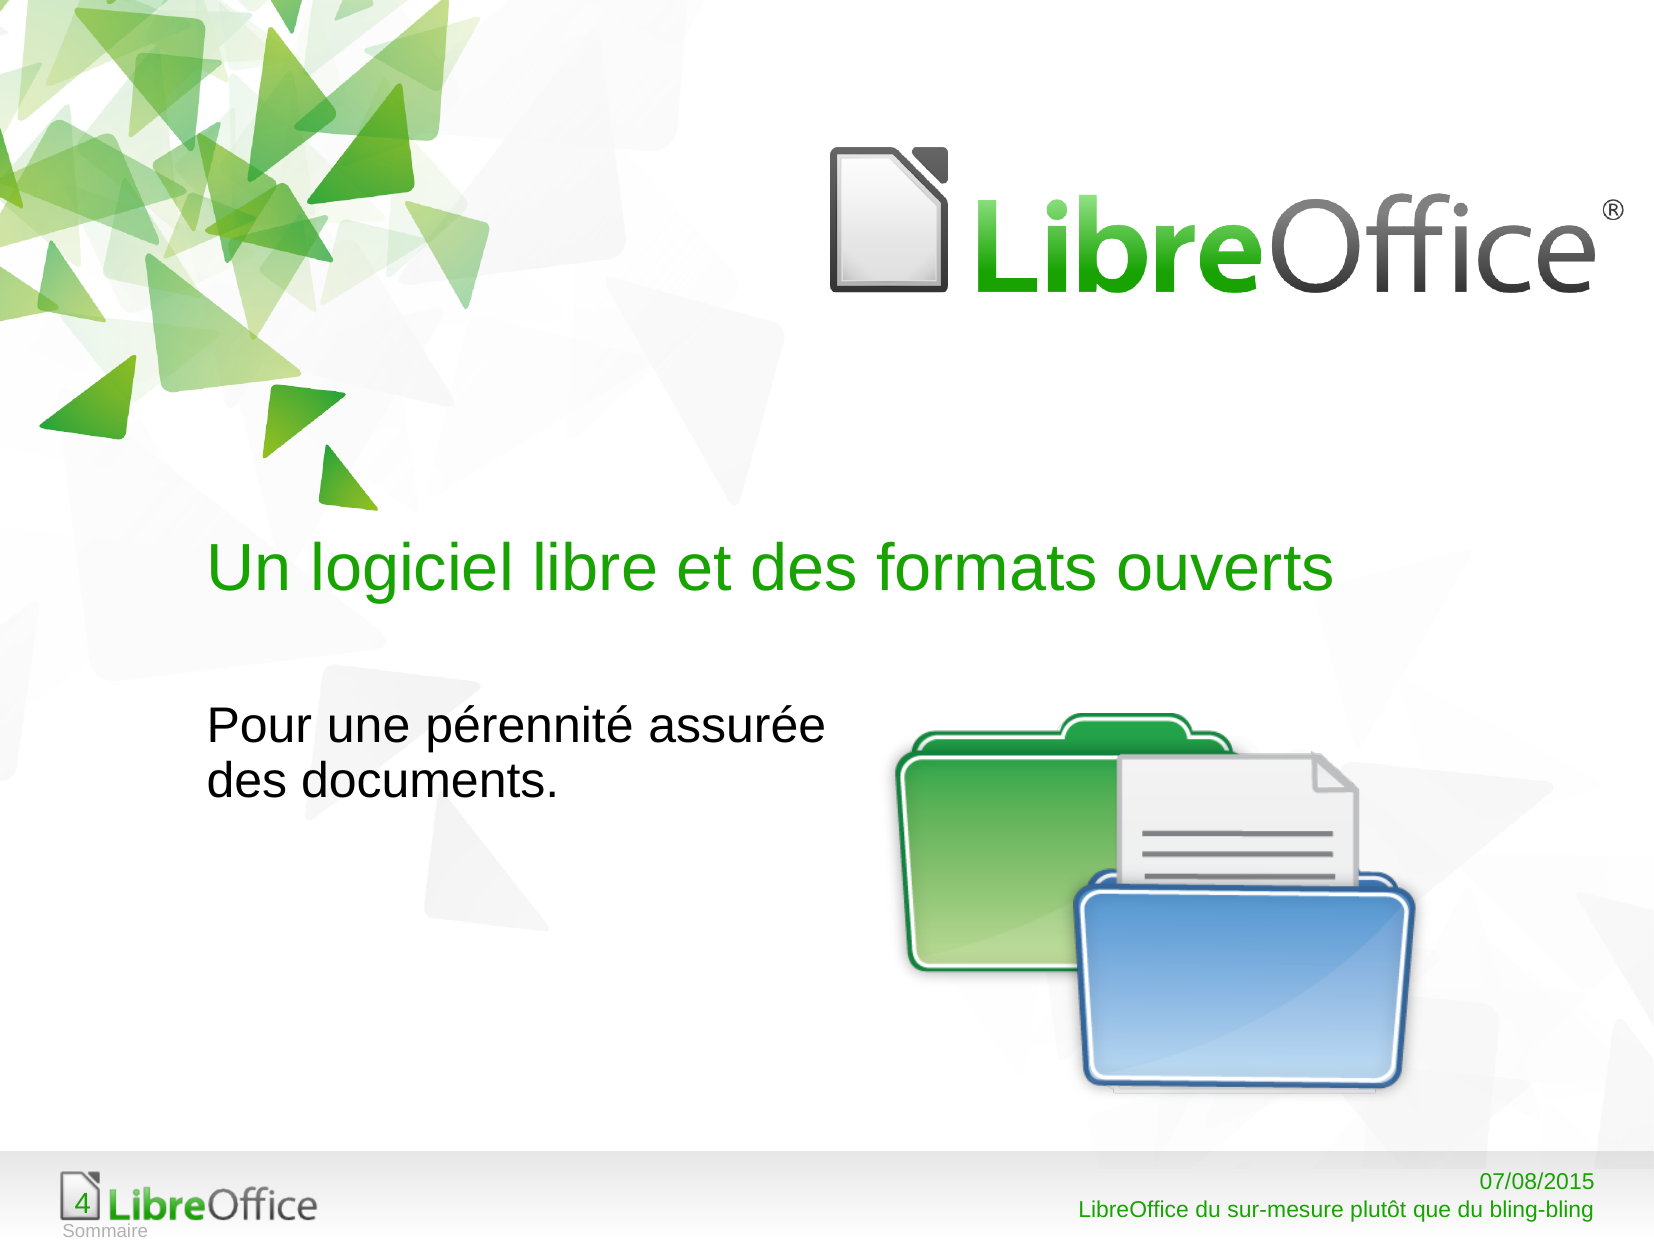

# Un logiciel libre et des formats ouverts
Pour une pérennité assurée des documents.
07/08/2015
4
LibreOffice du sur-mesure plutôt que du bling-bling